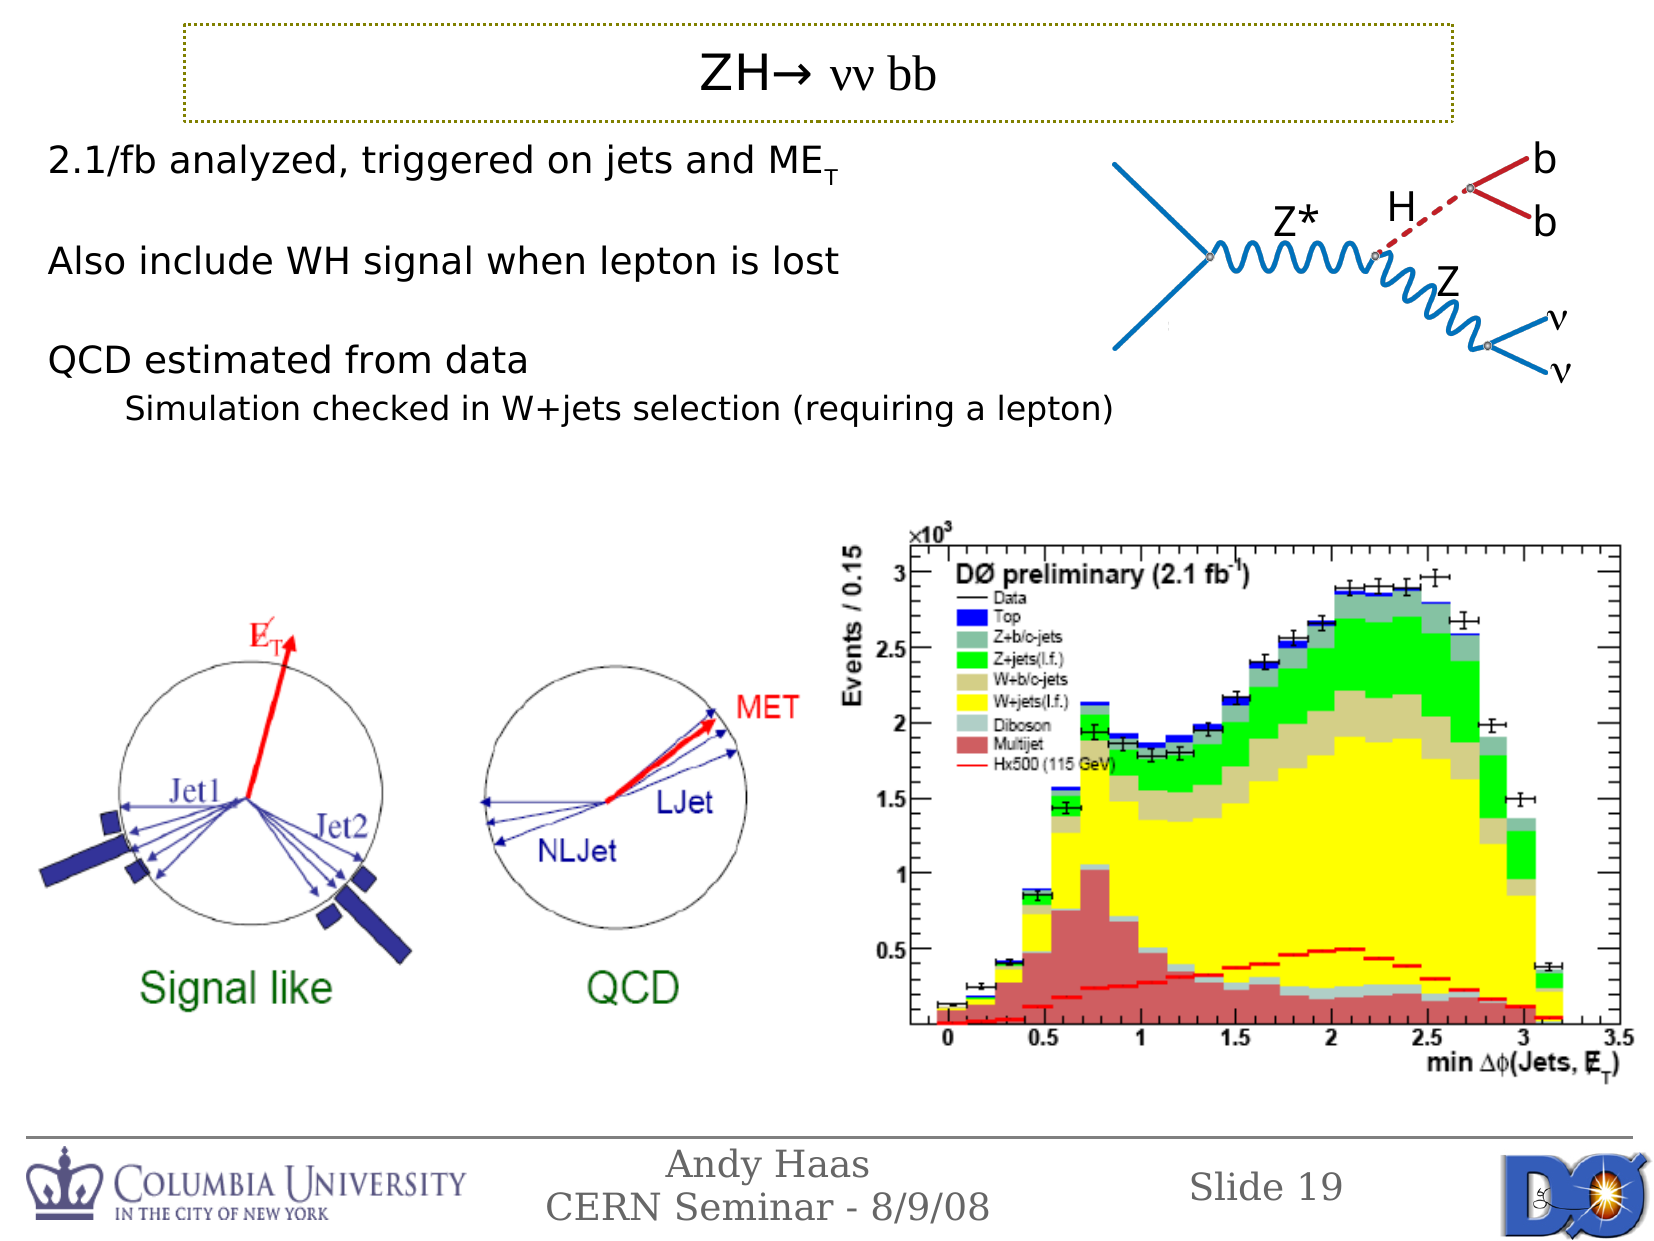

# ZH→ νν bb
b
2.1/fb analyzed, triggered on jets and MET
Also include WH signal when lepton is lost
QCD estimated from data
Simulation checked in W+jets selection (requiring a lepton)
H
Z*
b
Z

